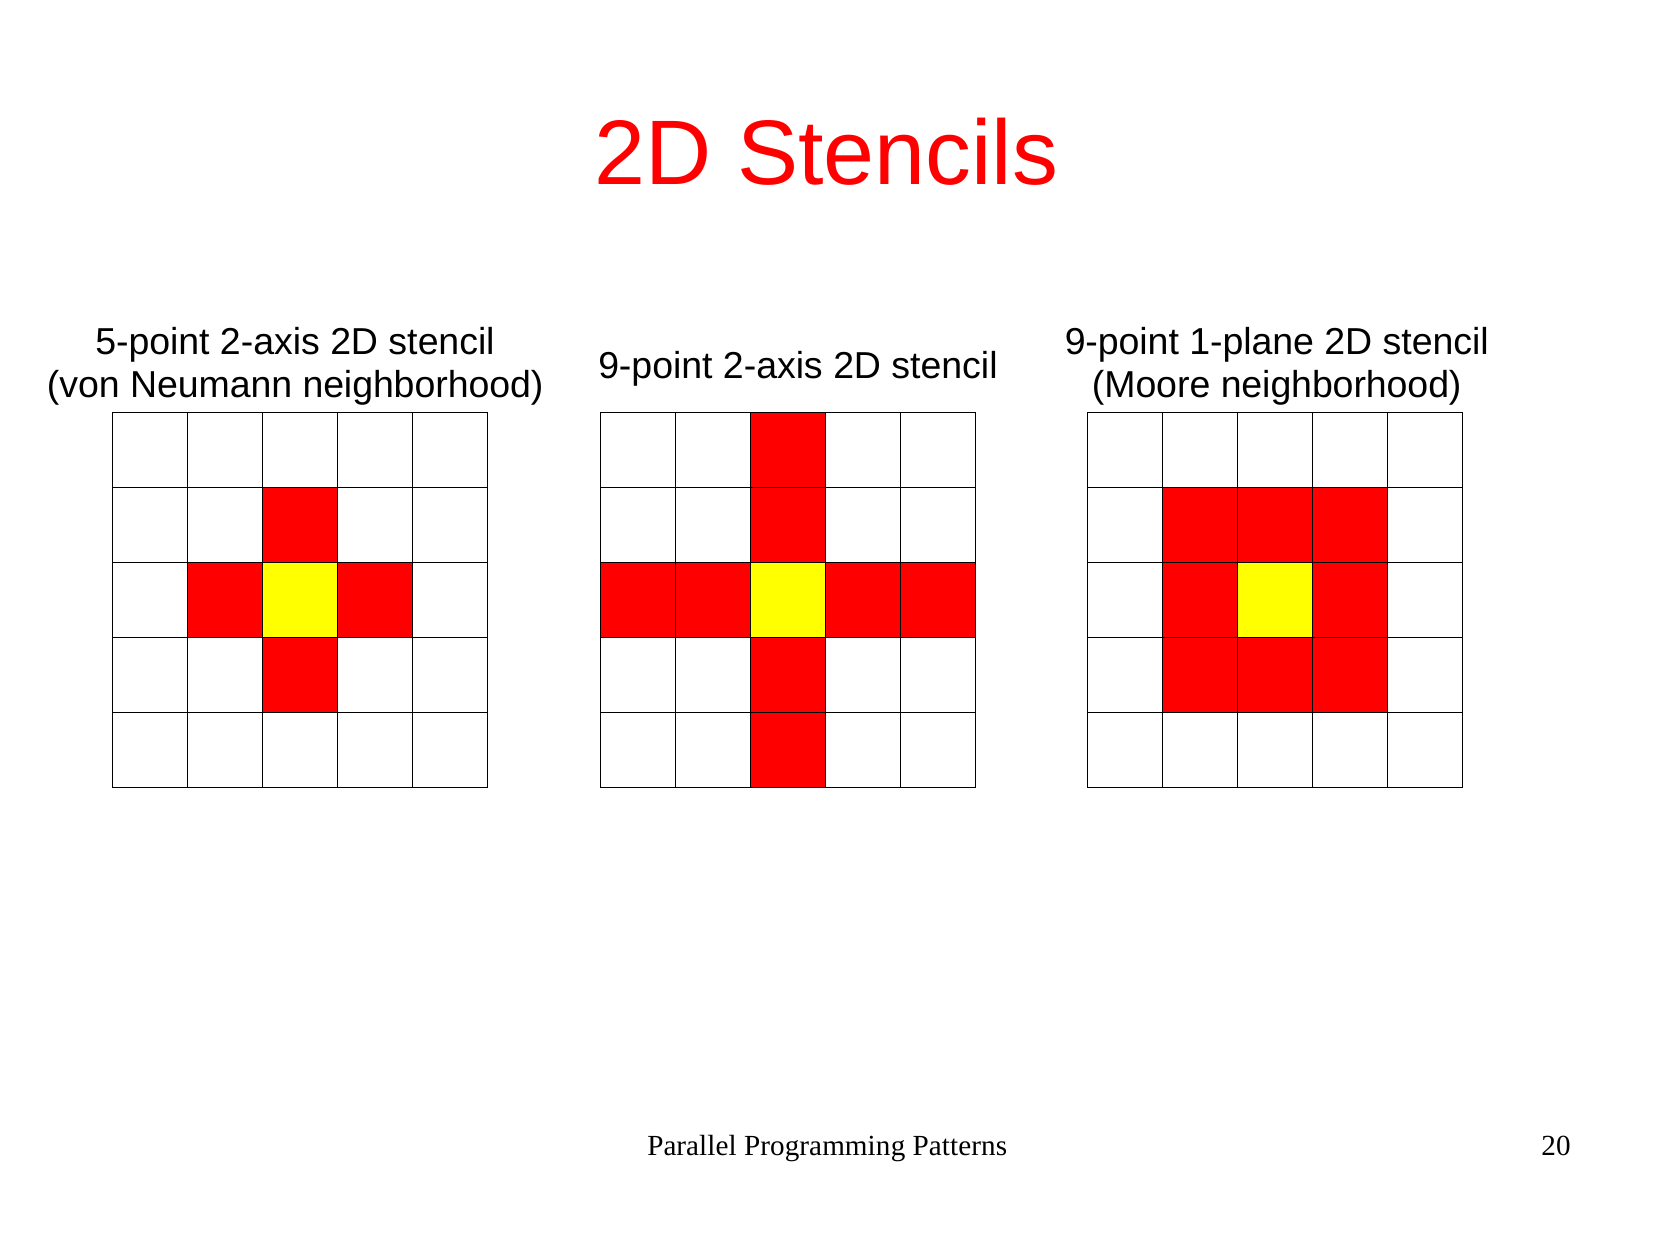

# 2D Stencils
5-point 2-axis 2D stencil
(von Neumann neighborhood)
9-point 1-plane 2D stencil
(Moore neighborhood)
9-point 2-axis 2D stencil
Parallel Programming Patterns
20